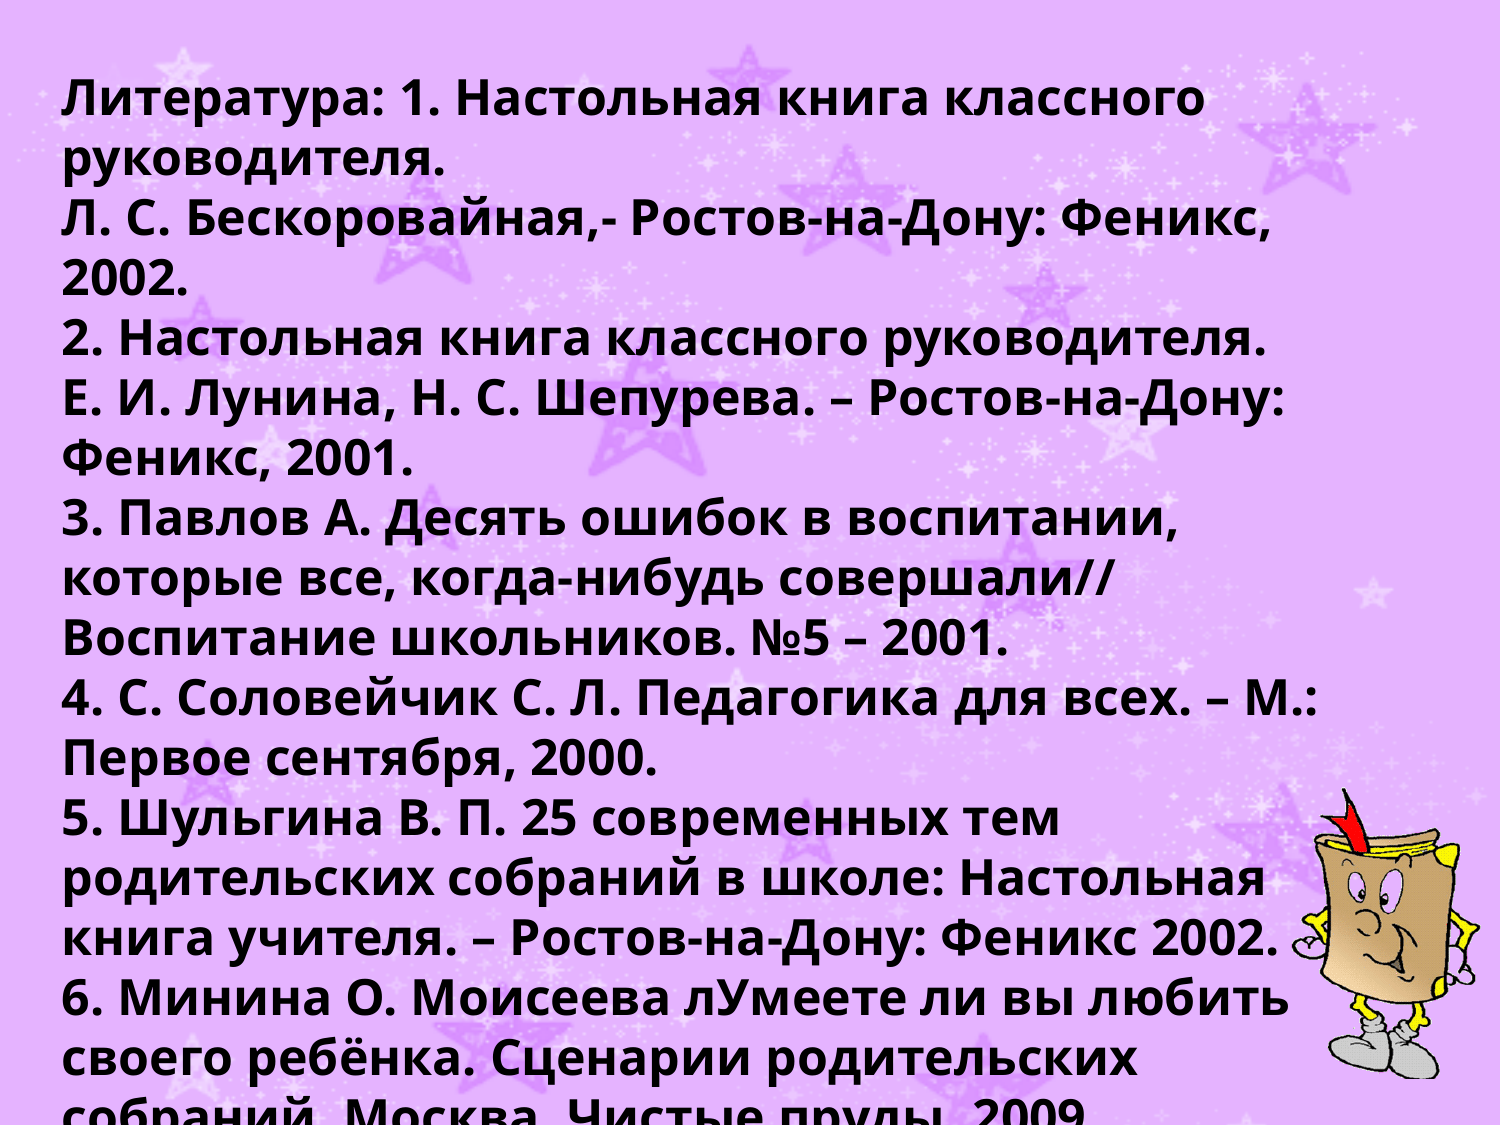

Литература: 1. Настольная книга классного руководителя.
Л. С. Бескоровайная,- Ростов-на-Дону: Феникс, 2002.
2. Настольная книга классного руководителя.
Е. И. Лунина, Н. С. Шепурева. – Ростов-на-Дону: Феникс, 2001.
3. Павлов А. Десять ошибок в воспитании, которые все, когда-нибудь совершали// Воспитание школьников. №5 – 2001.
4. С. Соловейчик С. Л. Педагогика для всех. – М.: Первое сентября, 2000.
5. Шульгина В. П. 25 современных тем родительских собраний в школе: Настольная книга учителя. – Ростов-на-Дону: Феникс 2002.
6. Минина О. Моисеева лУмеете ли вы любить своего ребёнка. Сценарии родительских собраний. Москва. Чистые пруды. 2009.